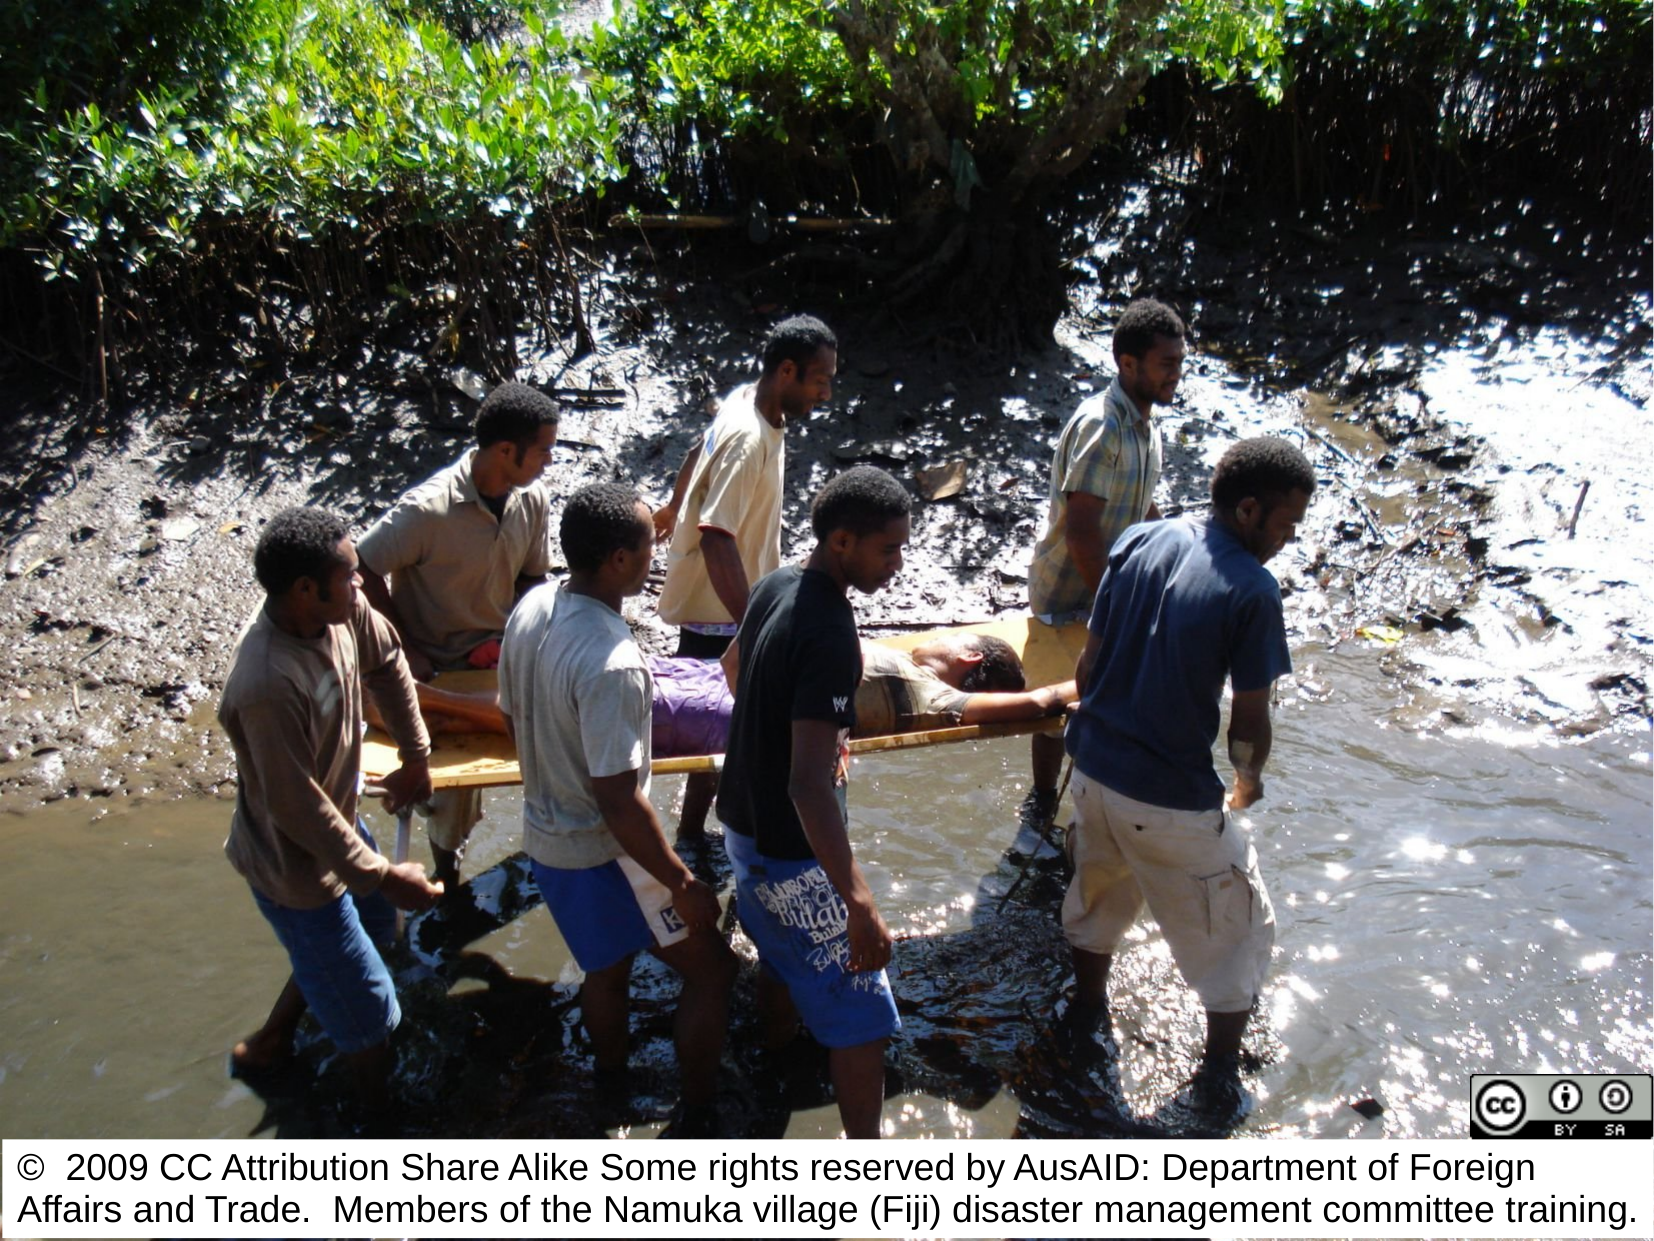

© 2009 CC Attribution Share Alike Some rights reserved by AusAID: Department of Foreign
Affairs and Trade. Members of the Namuka village (Fiji) disaster management committee training.